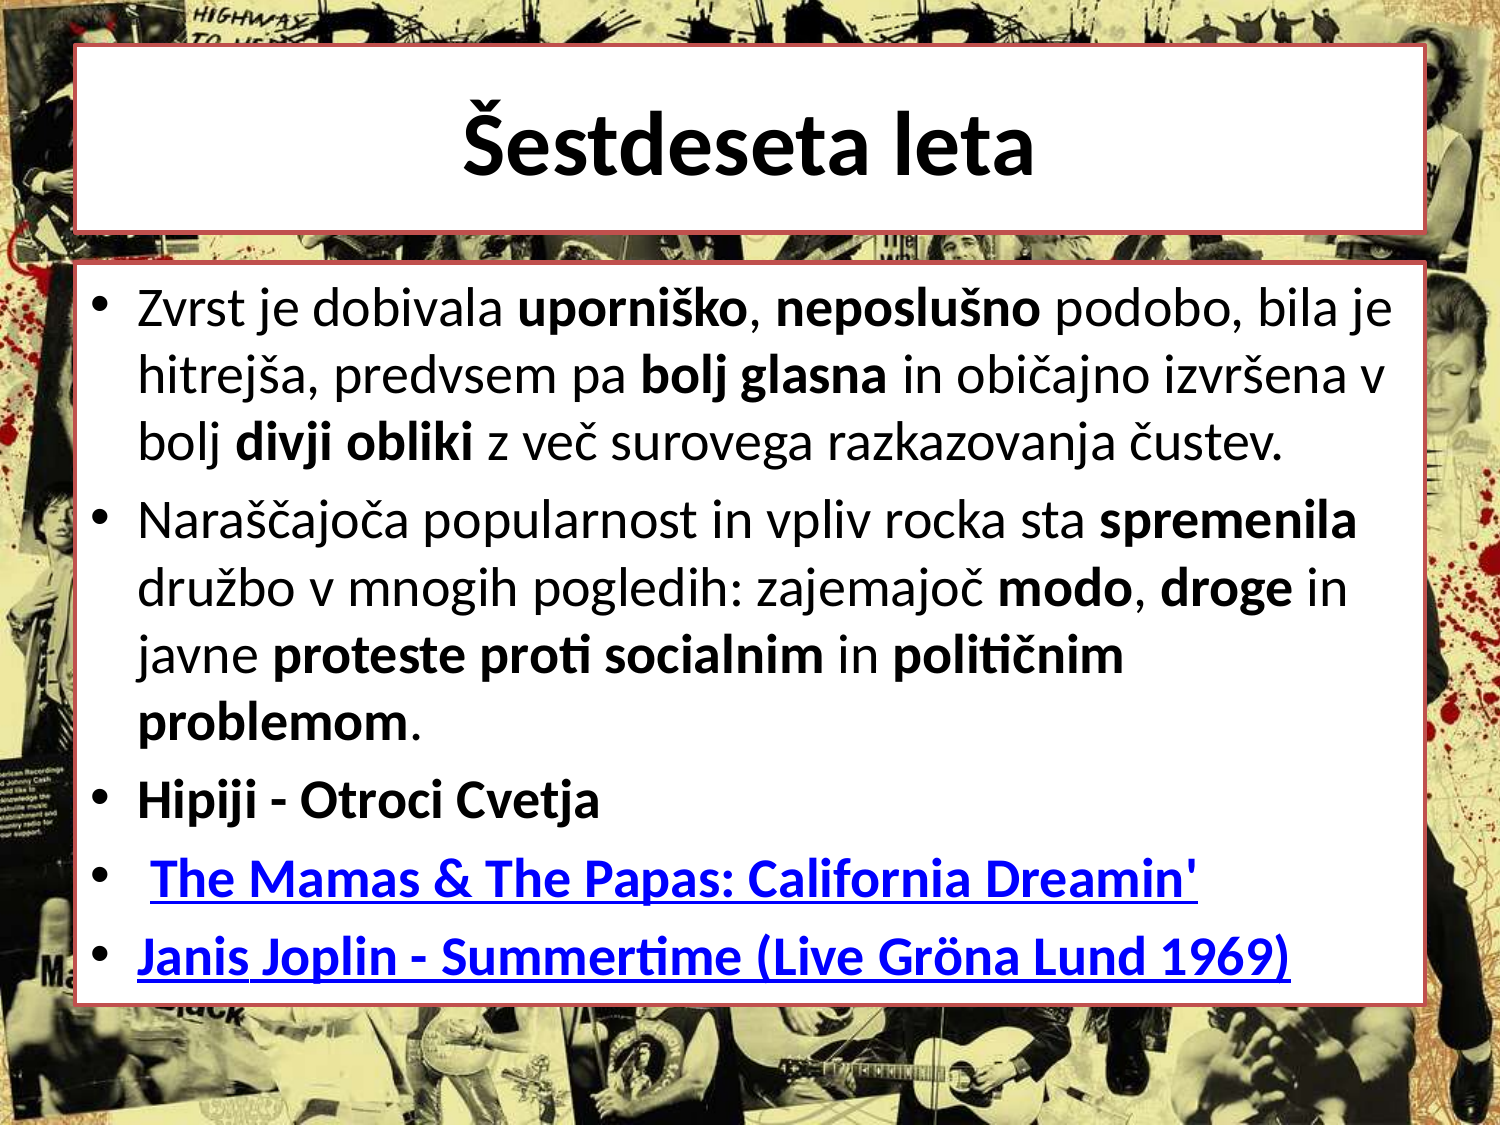

# Šestdeseta leta
Zvrst je dobivala uporniško, neposlušno podobo, bila je hitrejša, predvsem pa bolj glasna in običajno izvršena v bolj divji obliki z več surovega razkazovanja čustev.
Naraščajoča popularnost in vpliv rocka sta spremenila družbo v mnogih pogledih: zajemajoč modo, droge in javne proteste proti socialnim in političnim problemom.
Hipiji - Otroci Cvetja
 The Mamas & The Papas: California Dreamin'
Janis Joplin - Summertime (Live Gröna Lund 1969)